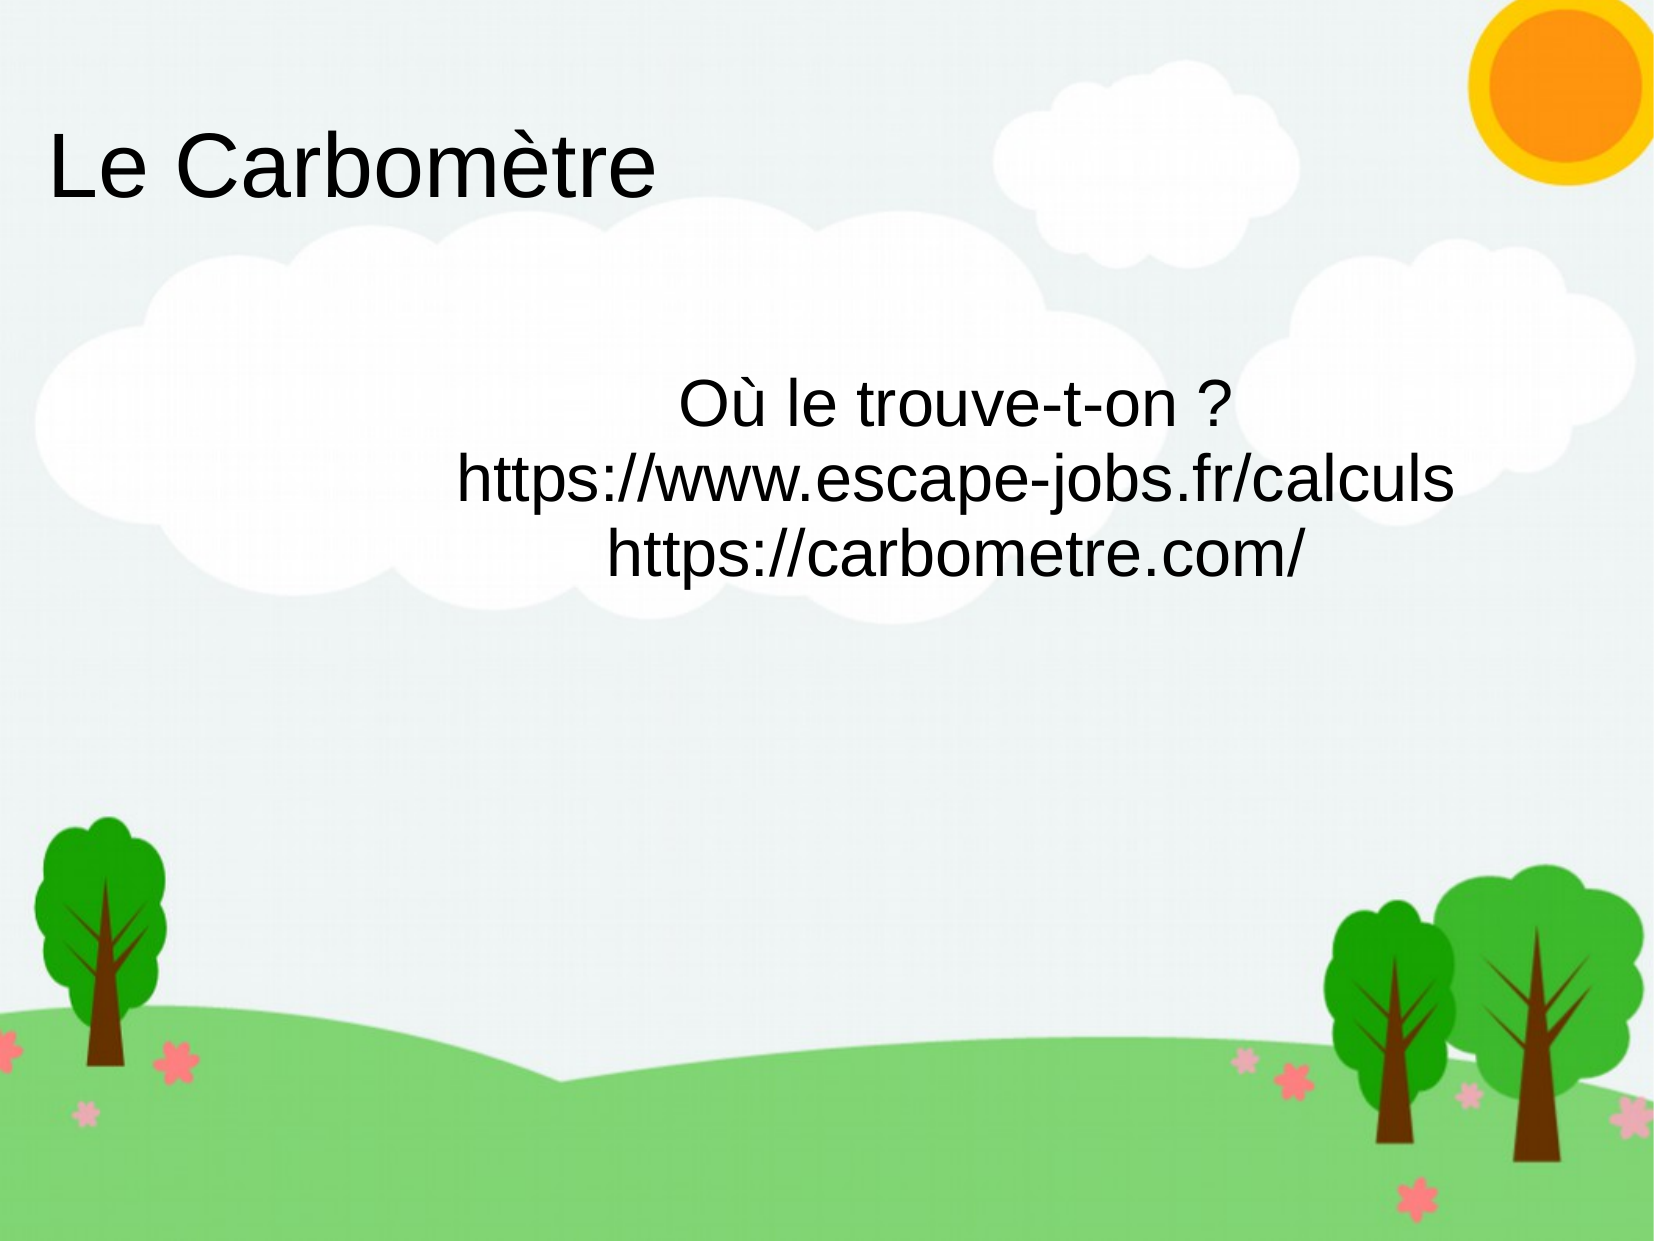

# Le Carbomètre
Où le trouve-t-on ?
https://www.escape-jobs.fr/calculs
https://carbometre.com/